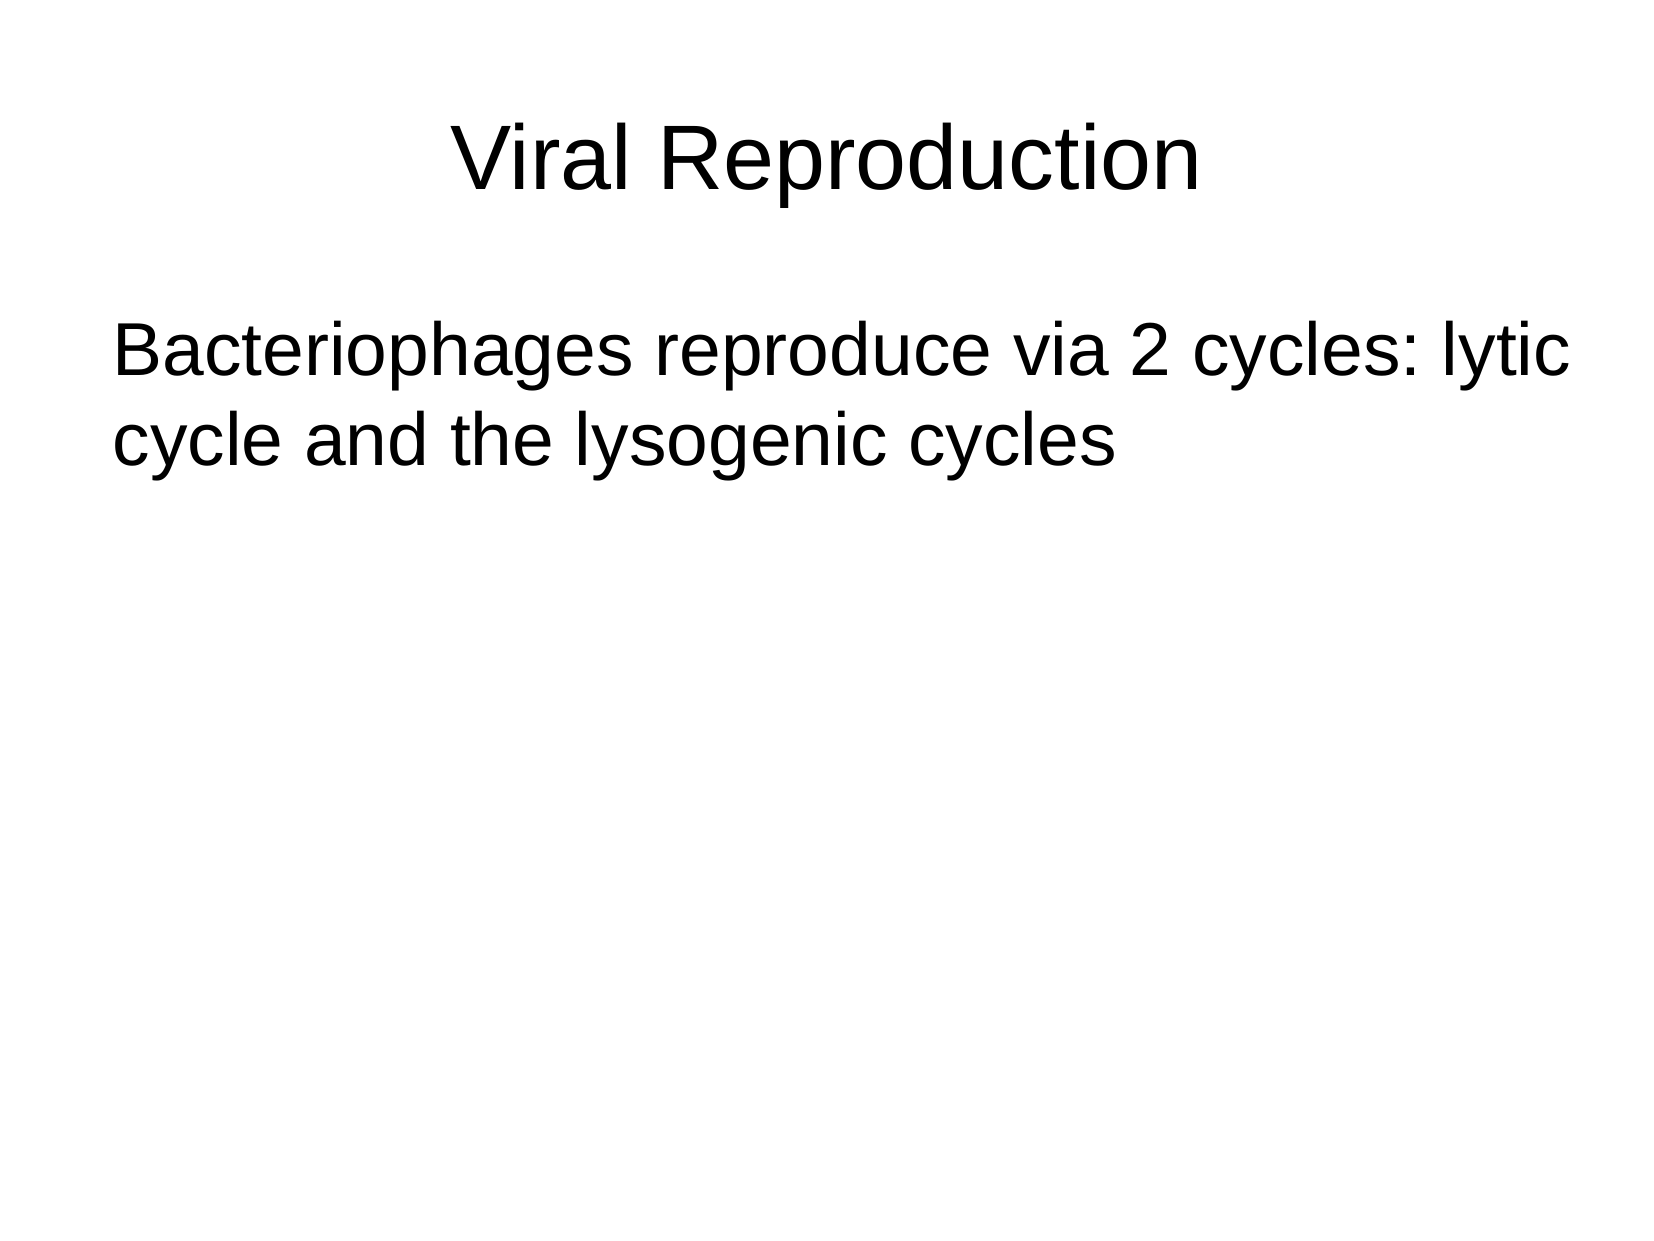

# Viral Reproduction
Bacteriophages reproduce via 2 cycles: lytic cycle and the lysogenic cycles